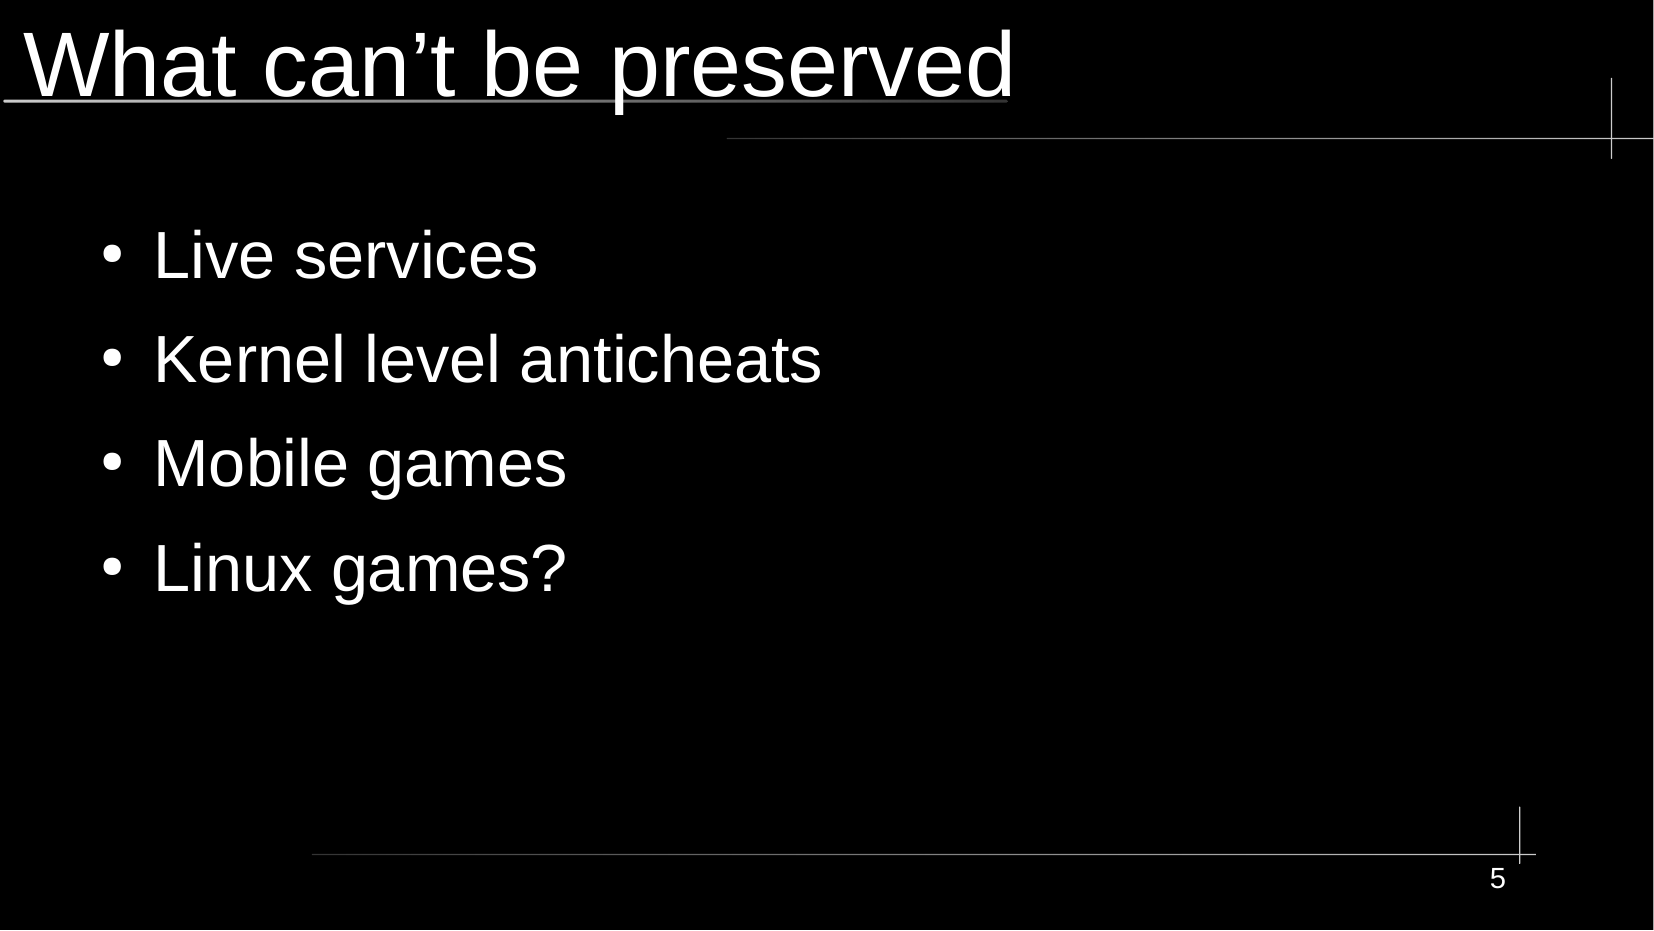

# What can’t be preserved
Live services
Kernel level anticheats
Mobile games
Linux games?
5